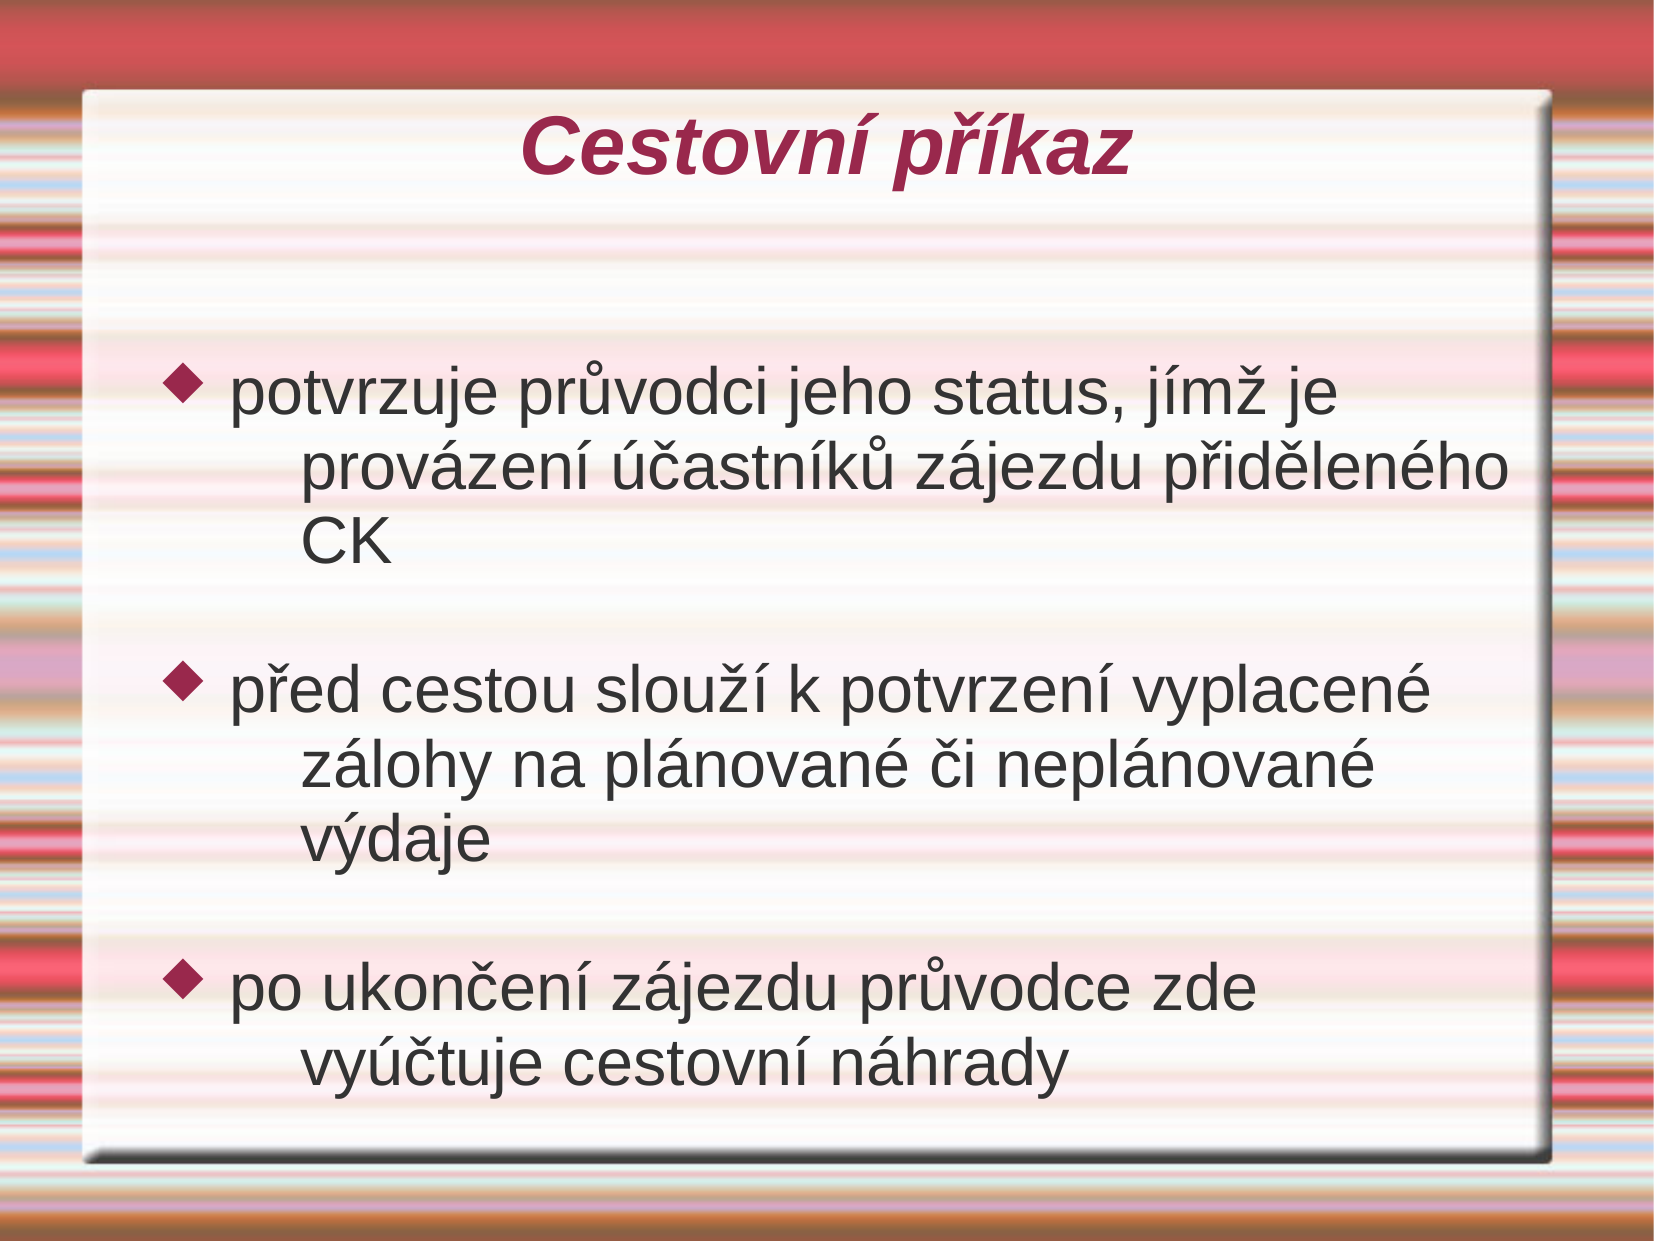

# Cestovní příkaz
potvrzuje průvodci jeho status, jímž je provázení účastníků zájezdu přiděleného CK
před cestou slouží k potvrzení vyplacené zálohy na plánované či neplánované výdaje
po ukončení zájezdu průvodce zde vyúčtuje cestovní náhrady